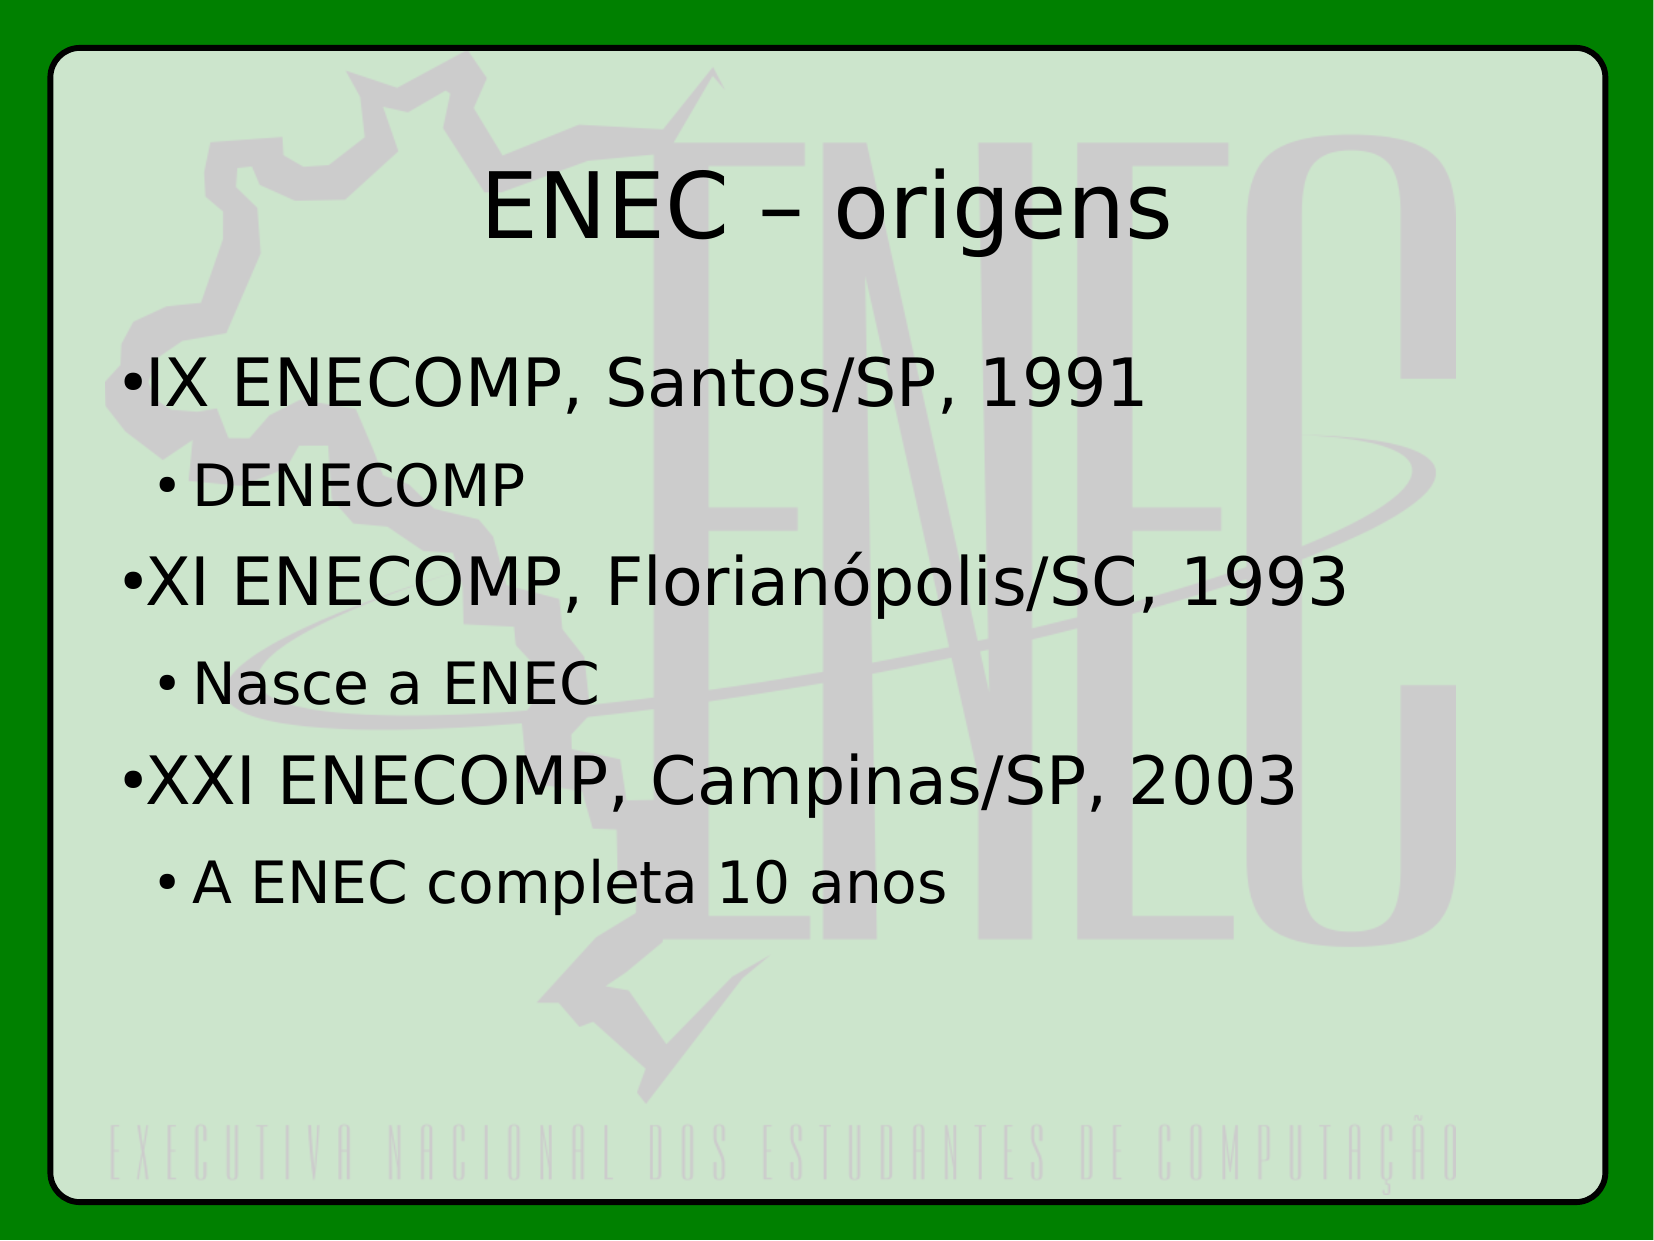

# ENEC – origens
IX ENECOMP, Santos/SP, 1991
DENECOMP
XI ENECOMP, Florianópolis/SC, 1993
Nasce a ENEC
XXI ENECOMP, Campinas/SP, 2003
A ENEC completa 10 anos